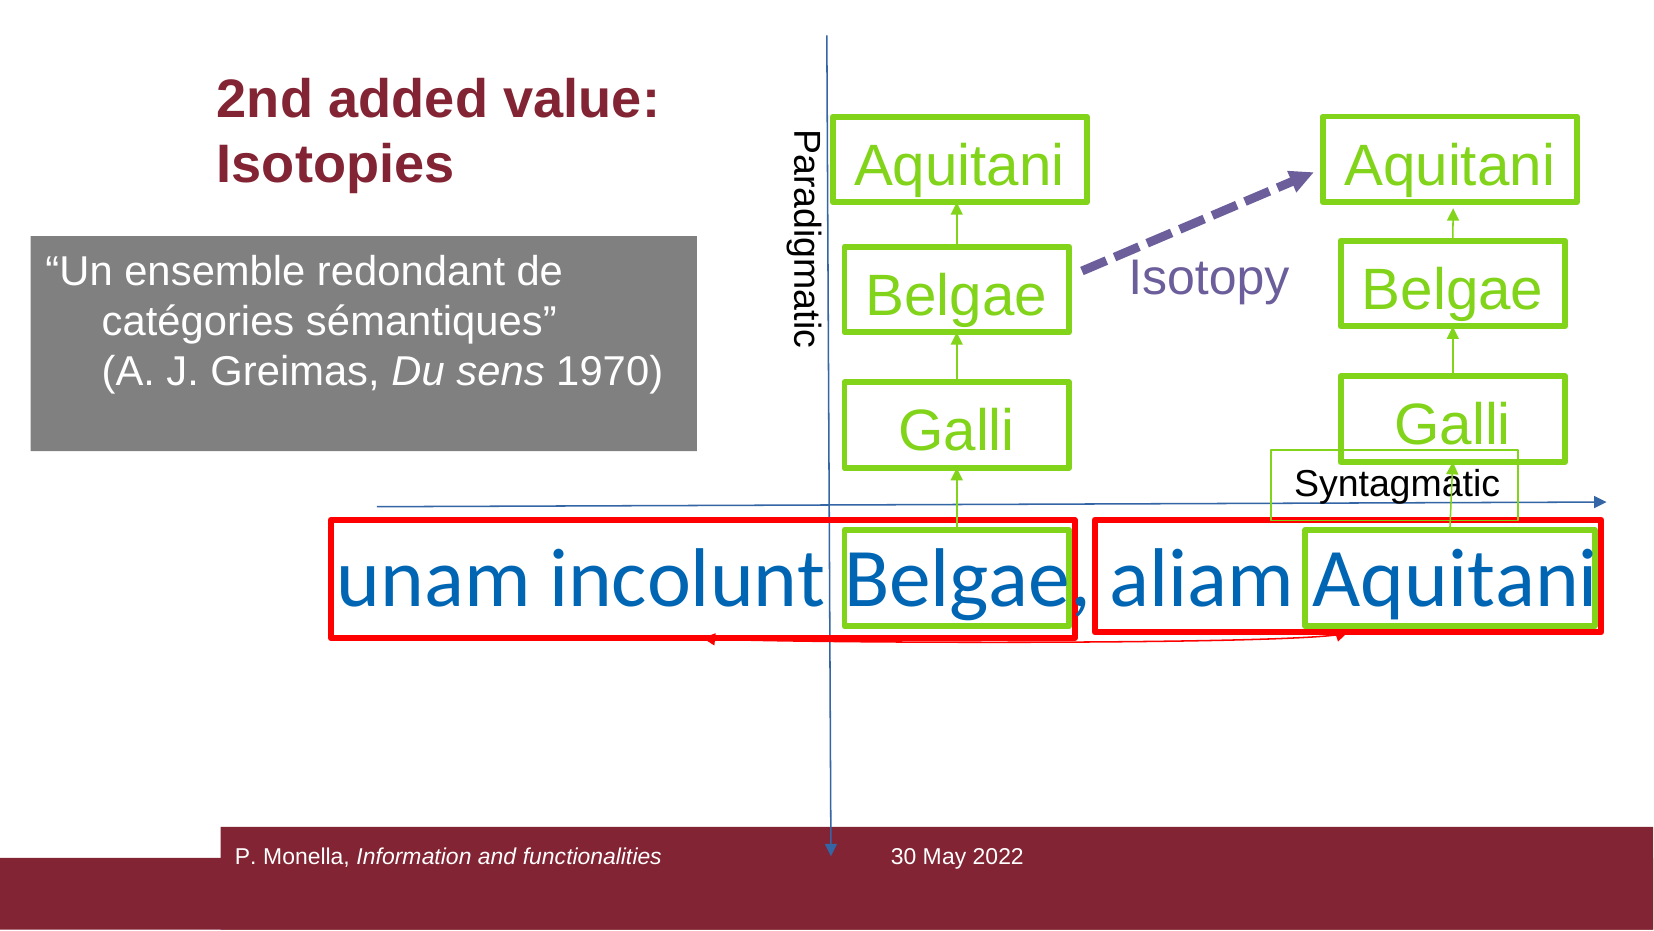

# 2nd added value: Isotopies
Aquitani
Aquitani
“Un ensemble redondant de catégories sémantiques”
(A. J. Greimas, Du sens 1970)
Belgae
Belgae
 Paradigmatic
Galli
Galli
											Syntagmatic
unam incolunt Belgae, aliam Aquitani